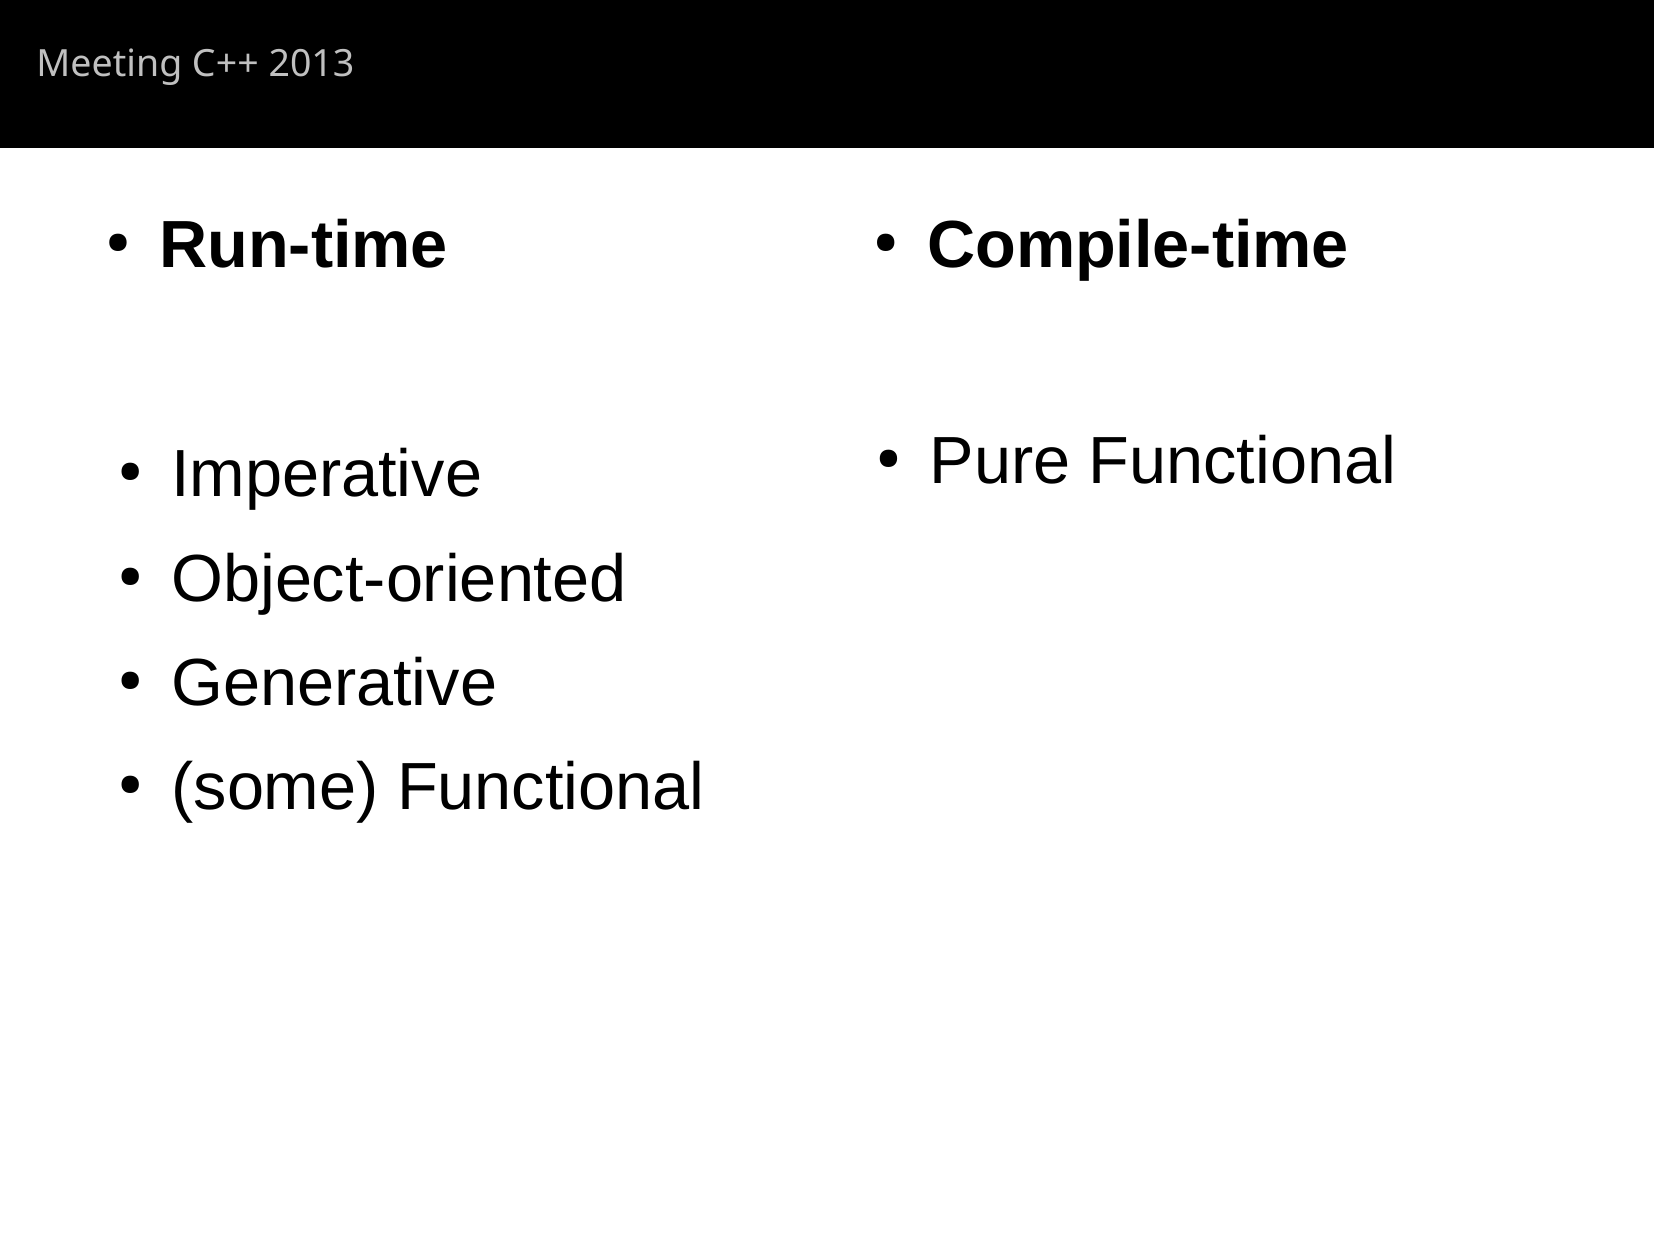

Run-time
Compile-time
Pure Functional
# Imperative
Object-oriented
Generative
(some) Functional